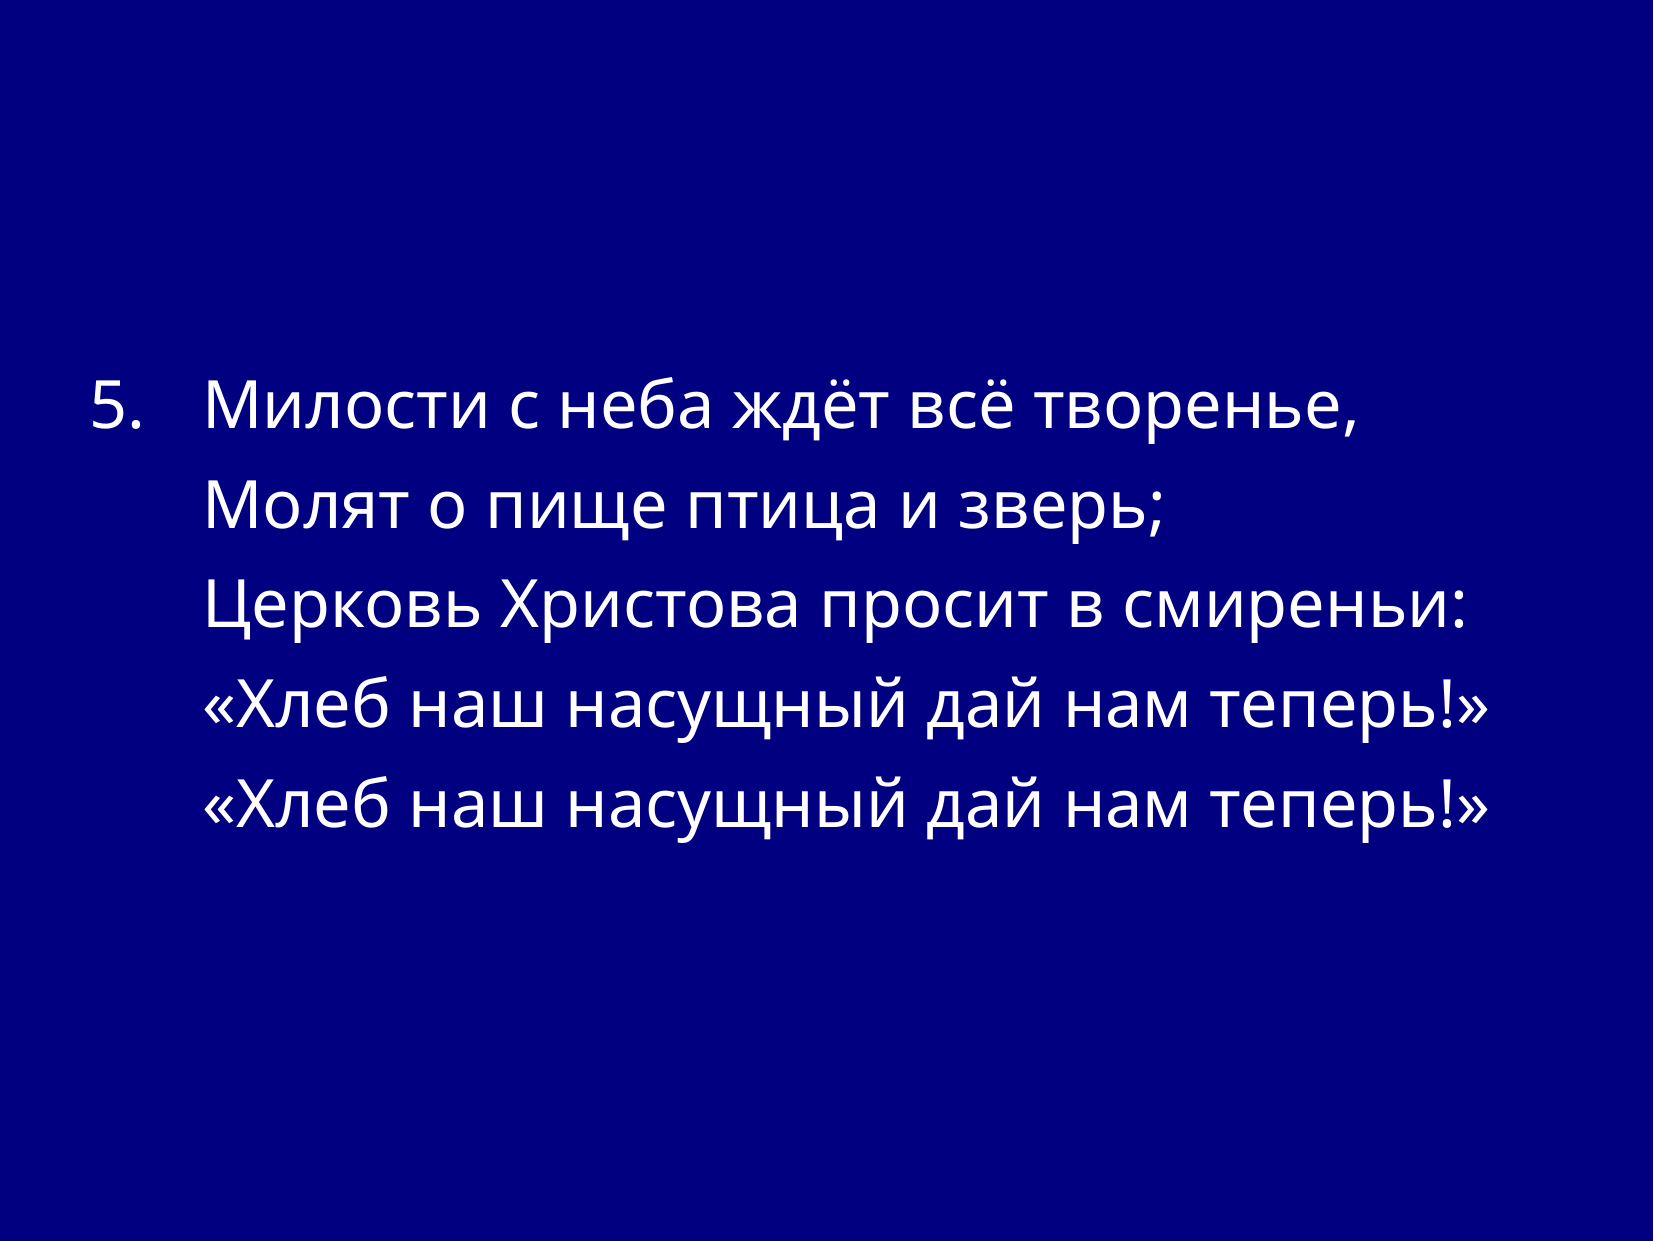

5.	Милости с неба ждёт всё творенье,
	Молят о пище птица и зверь;
	Церковь Христова просит в смиреньи:
	«Хлеб наш насущный дай нам теперь!»
	«Хлеб наш насущный дай нам теперь!»